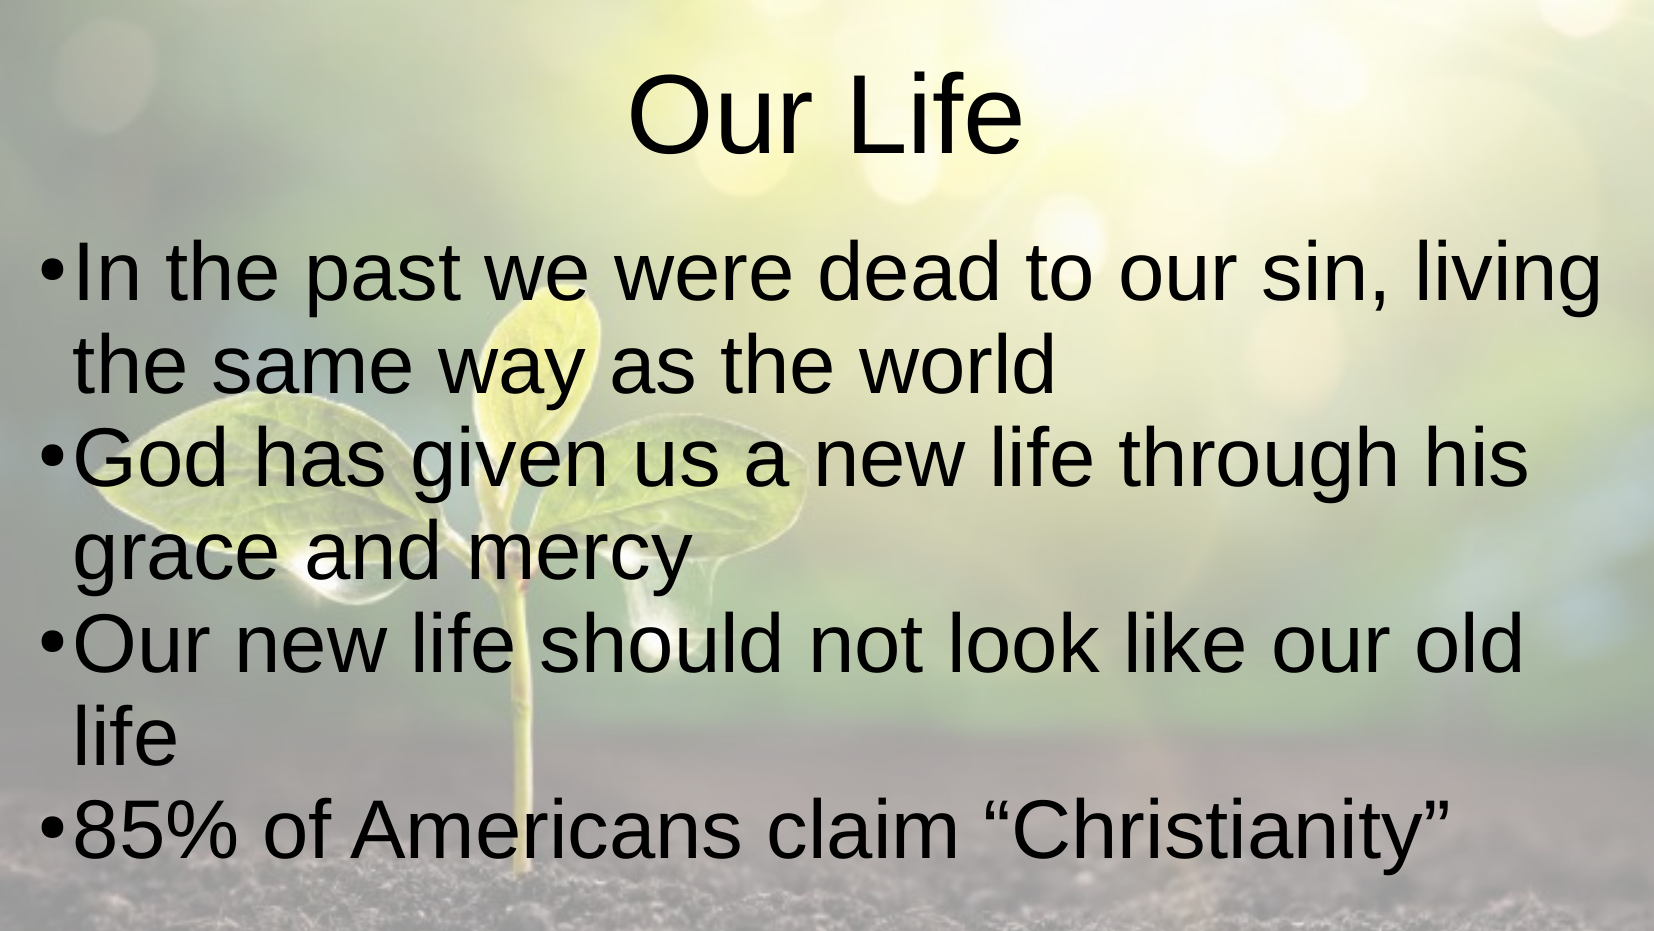

# Our Life
In the past we were dead to our sin, living the same way as the world
God has given us a new life through his grace and mercy
Our new life should not look like our old life
85% of Americans claim “Christianity”